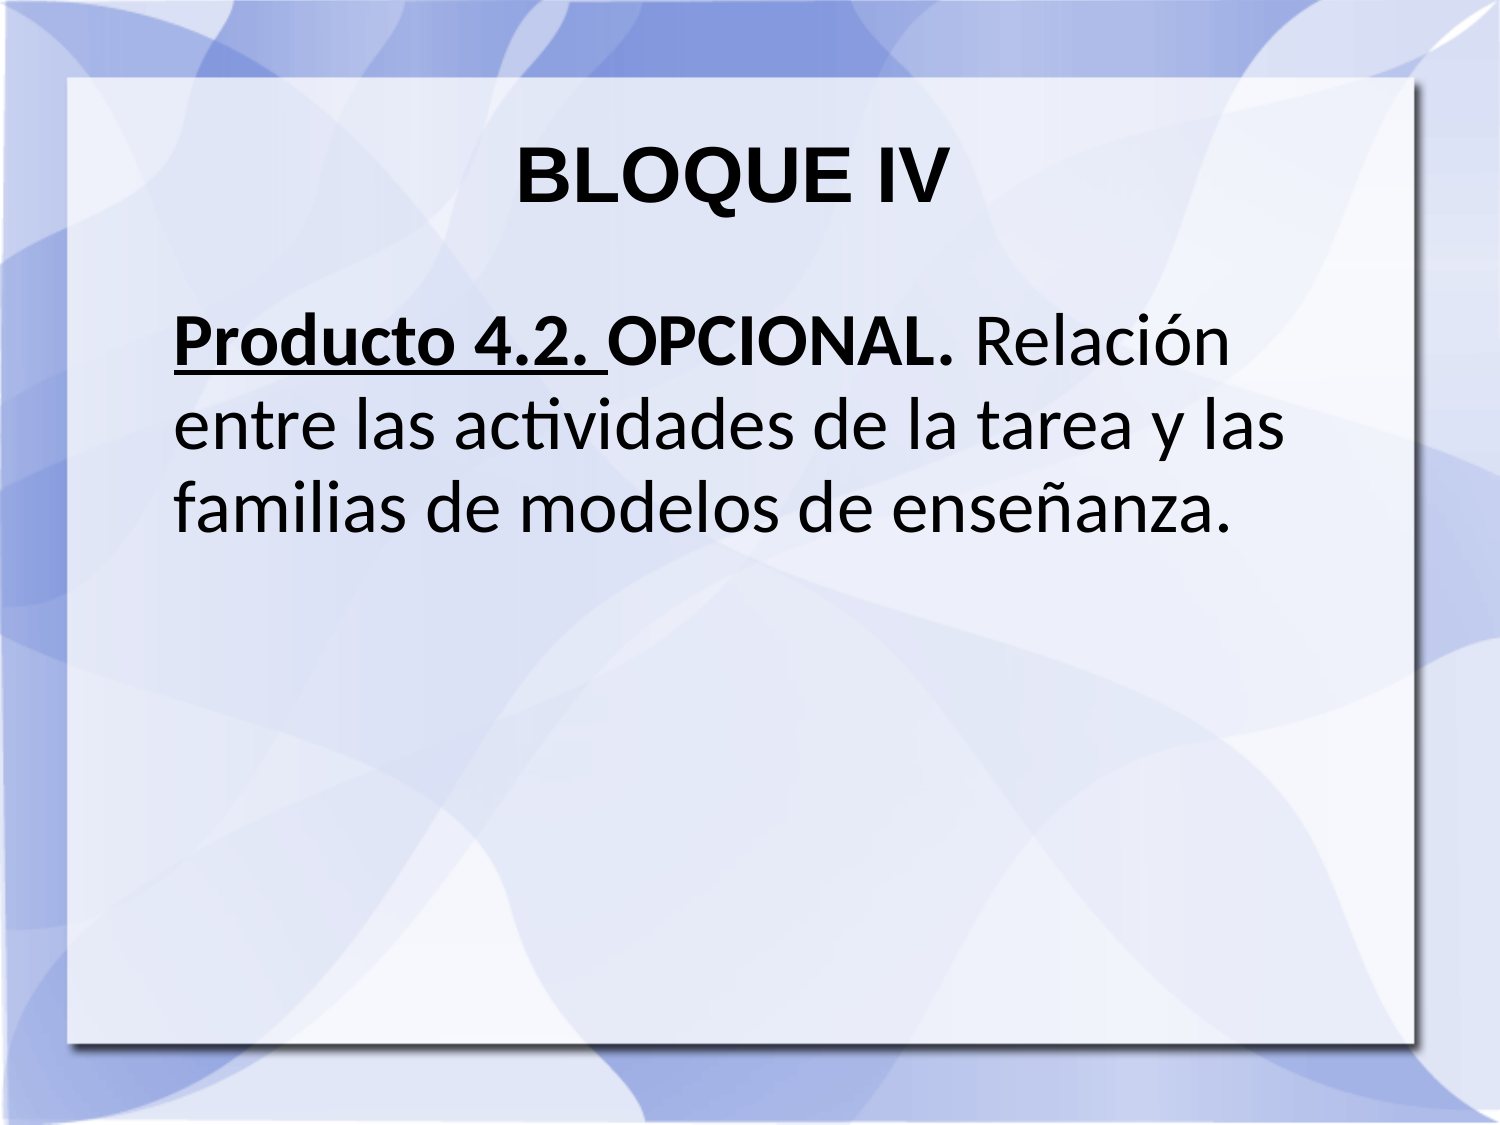

# BLOQUE IV
Producto 4.2. OPCIONAL. Relación entre las actividades de la tarea y las familias de modelos de enseñanza.